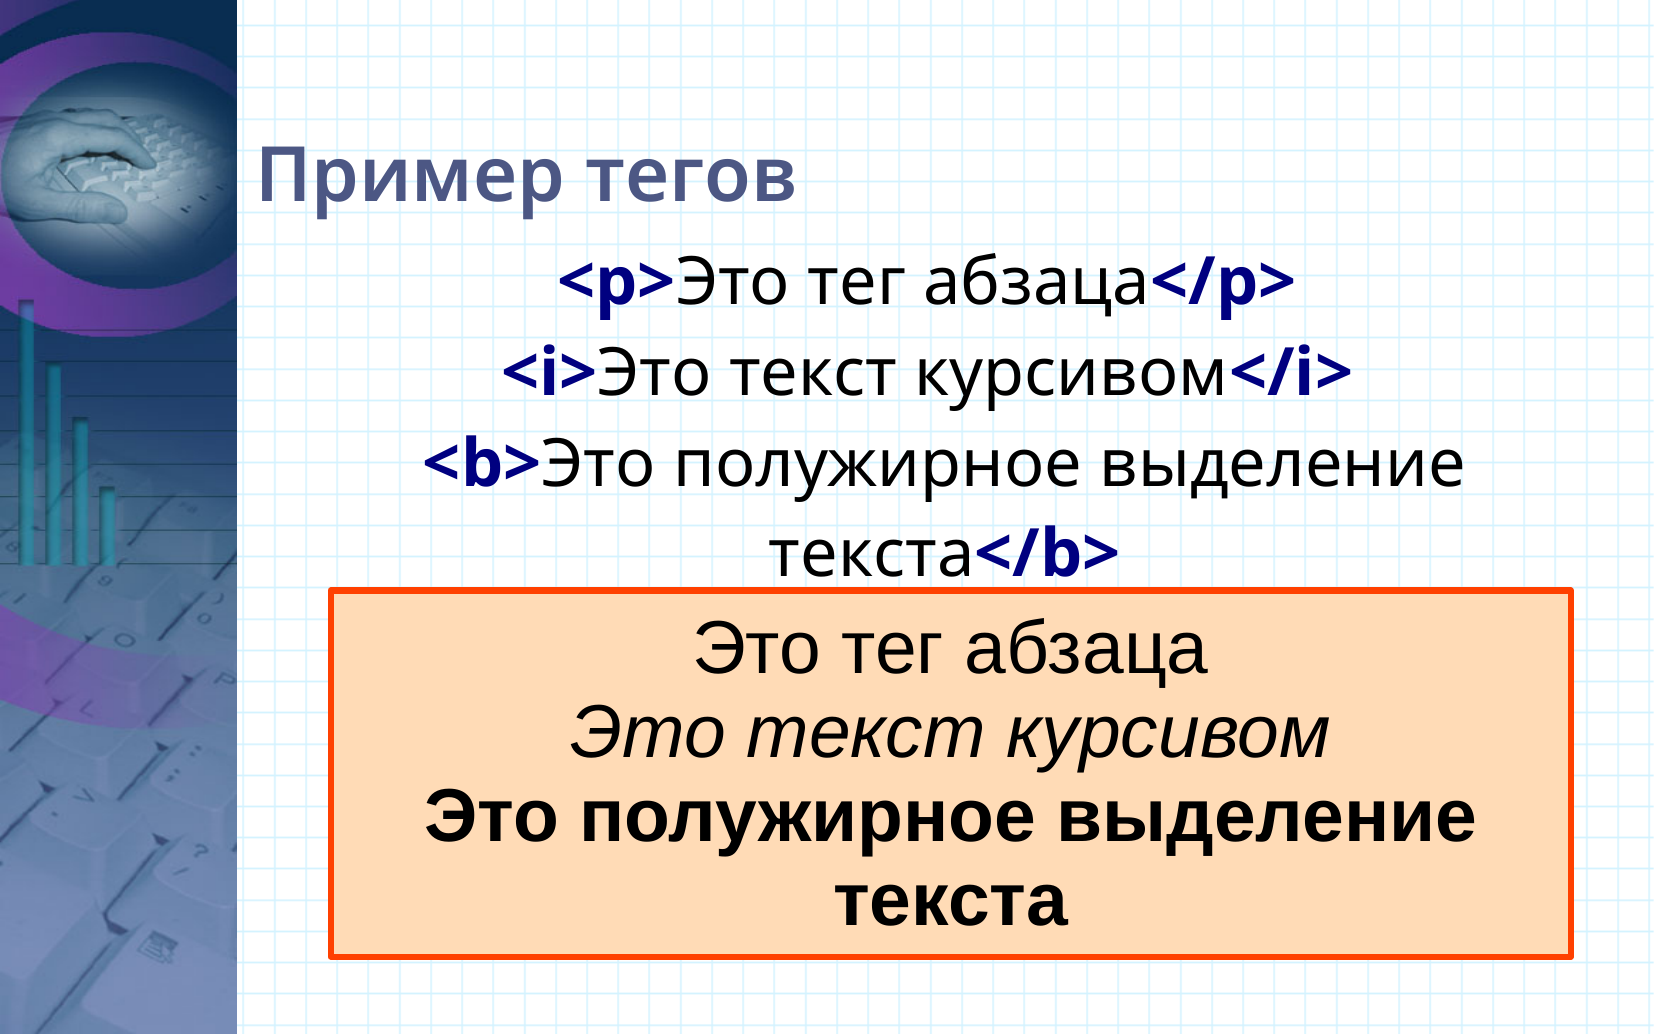

# Пример тегов
<p>Это тег абзаца</p>
<i>Это текст курсивом</i>
<b>Это полужирное выделение текста</b>
Это тег абзаца
Это текст курсивом
Это полужирное выделение
текста